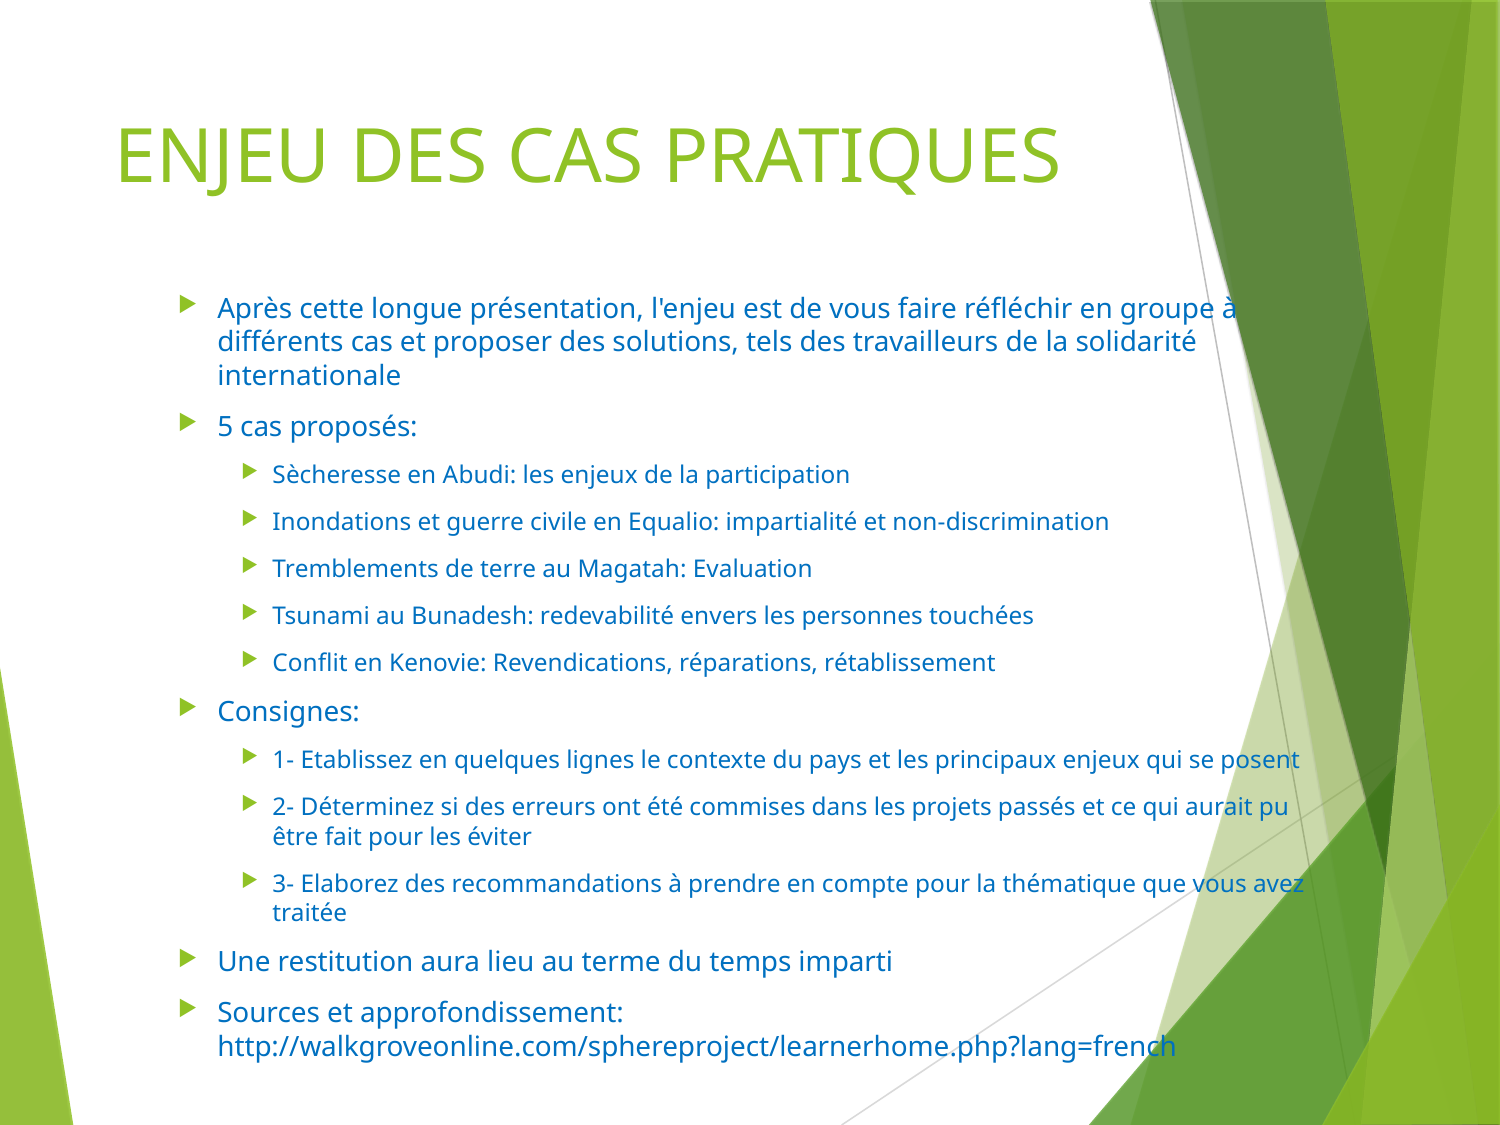

# ENJEU DES CAS PRATIQUES
Après cette longue présentation, l'enjeu est de vous faire réfléchir en groupe à différents cas et proposer des solutions, tels des travailleurs de la solidarité internationale
5 cas proposés:
Sècheresse en Abudi: les enjeux de la participation
Inondations et guerre civile en Equalio: impartialité et non-discrimination
Tremblements de terre au Magatah: Evaluation
Tsunami au Bunadesh: redevabilité envers les personnes touchées
Conflit en Kenovie: Revendications, réparations, rétablissement
Consignes:
1- Etablissez en quelques lignes le contexte du pays et les principaux enjeux qui se posent
2- Déterminez si des erreurs ont été commises dans les projets passés et ce qui aurait pu être fait pour les éviter
3- Elaborez des recommandations à prendre en compte pour la thématique que vous avez traitée
Une restitution aura lieu au terme du temps imparti
Sources et approfondissement: http://walkgroveonline.com/sphereproject/learnerhome.php?lang=french